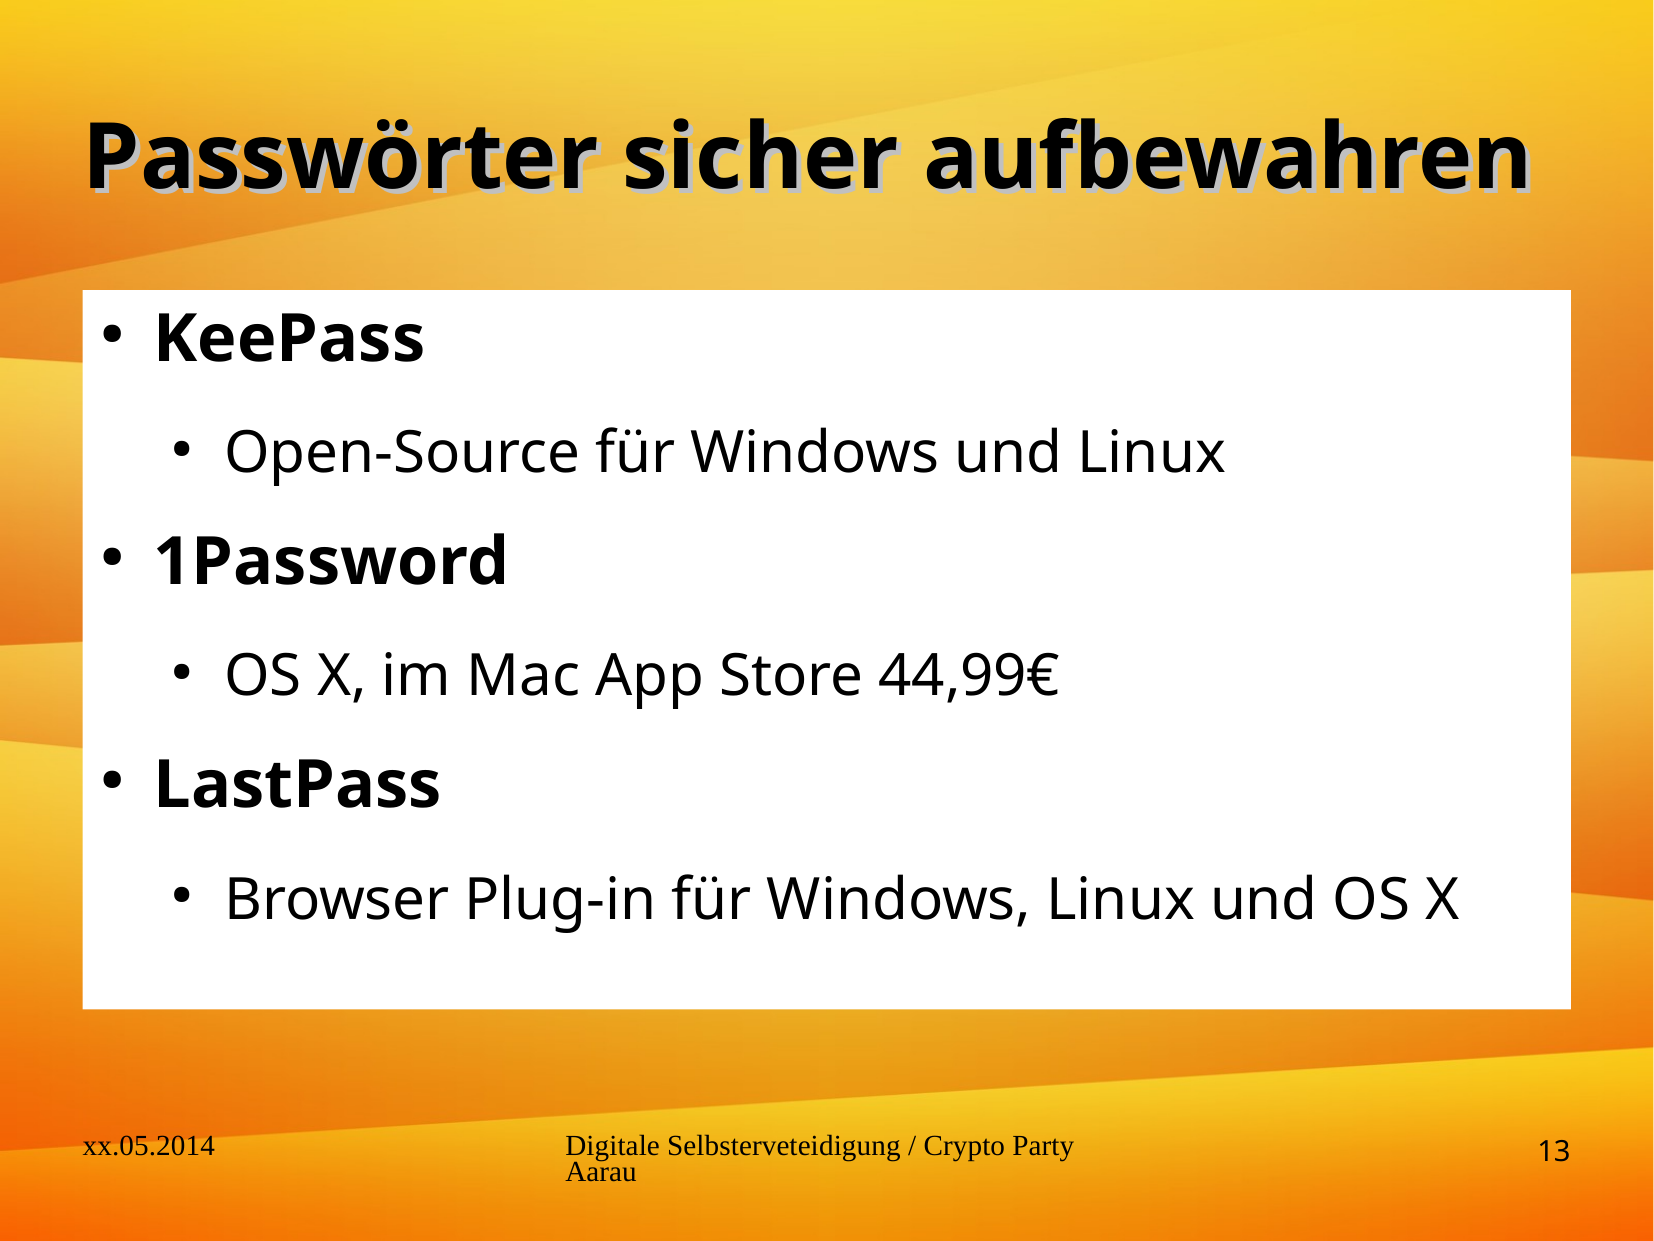

# Passwörter sicher aufbewahren
KeePass
Open-Source für Windows und Linux
1Password
OS X, im Mac App Store 44,99€
LastPass
Browser Plug-in für Windows, Linux und OS X
xx.05.2014
Digitale Selbsterveteidigung / Crypto Party Aarau
13